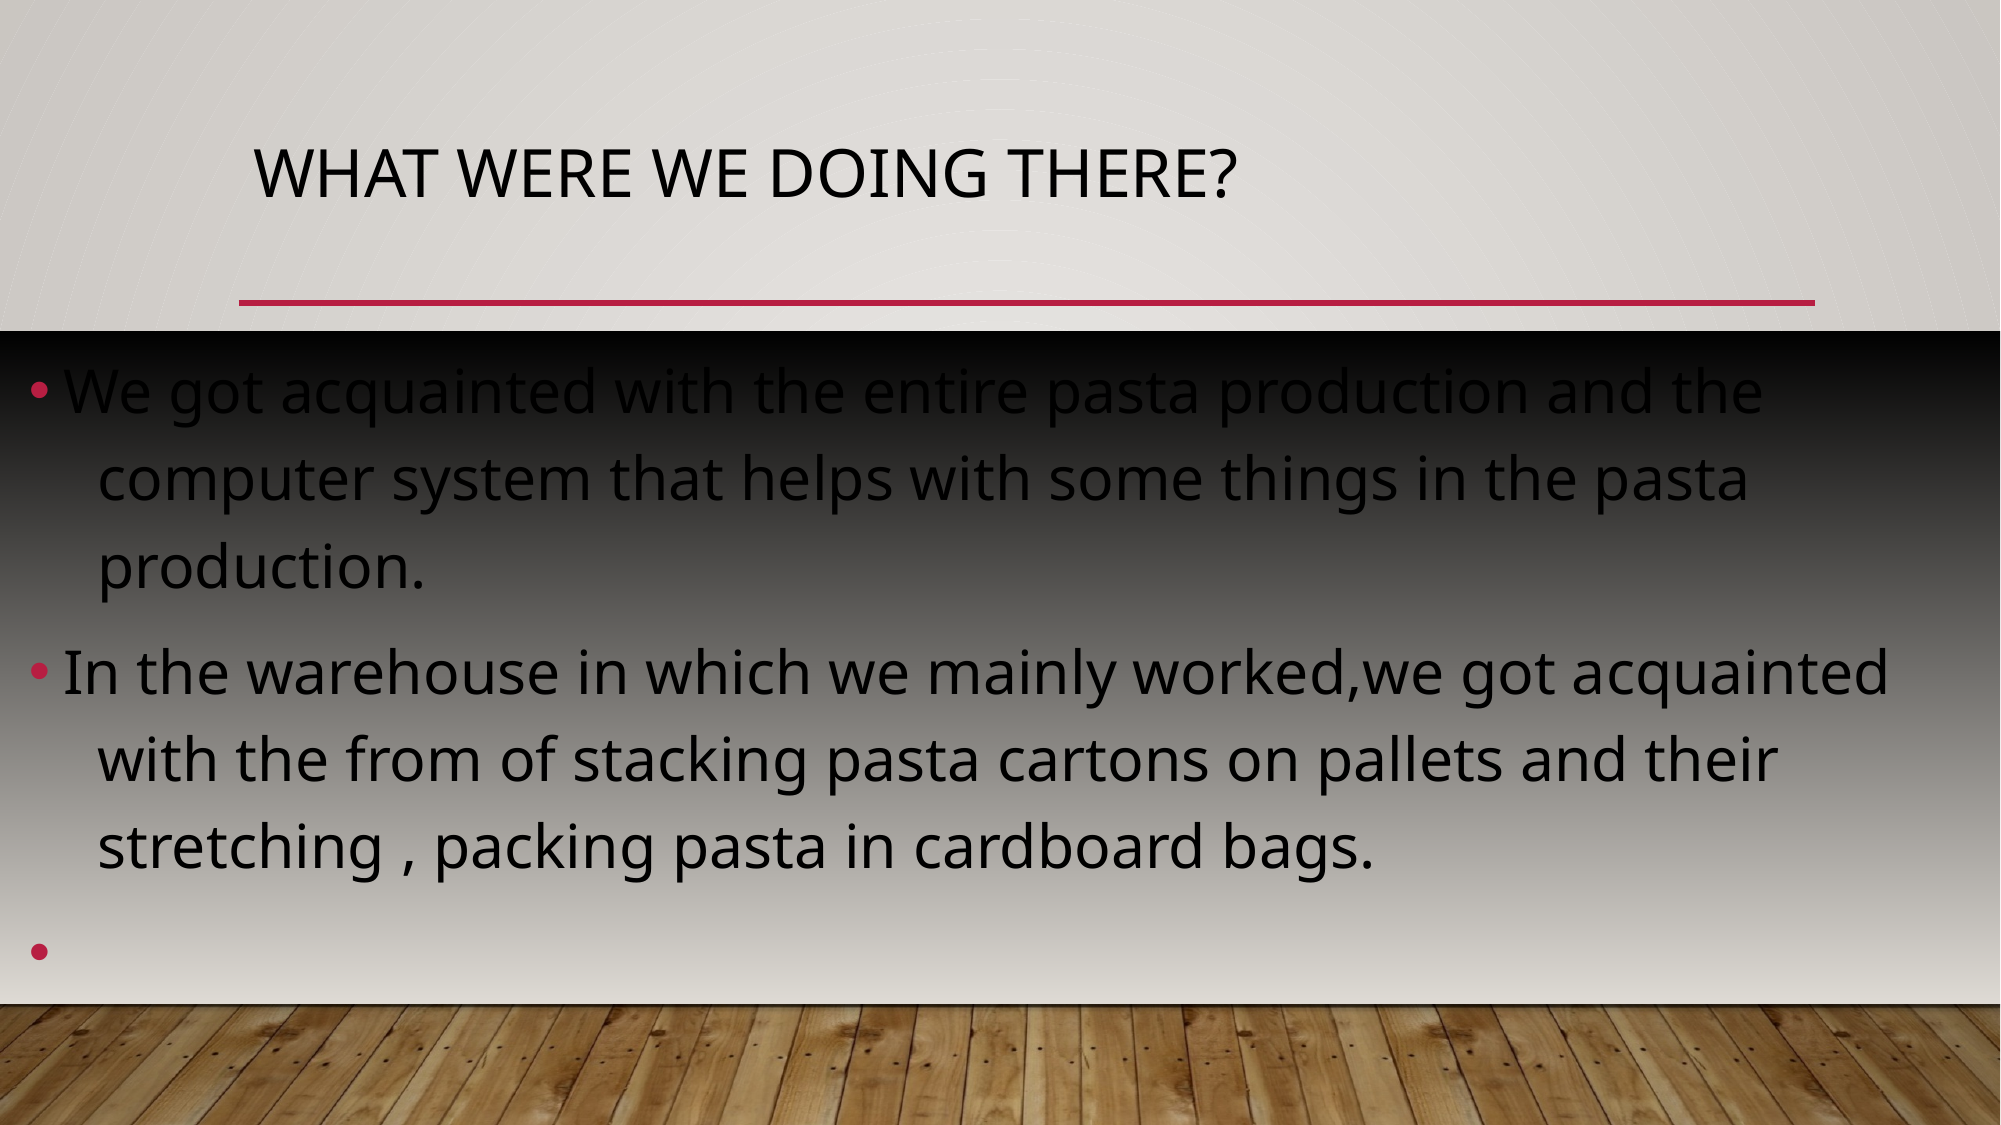

# What were we doing there?
We got acquainted with the entire pasta production and the computer system that helps with some things in the pasta production.
In the warehouse in which we mainly worked,we got acquainted with the from of stacking pasta cartons on pallets and their stretching , packing pasta in cardboard bags.